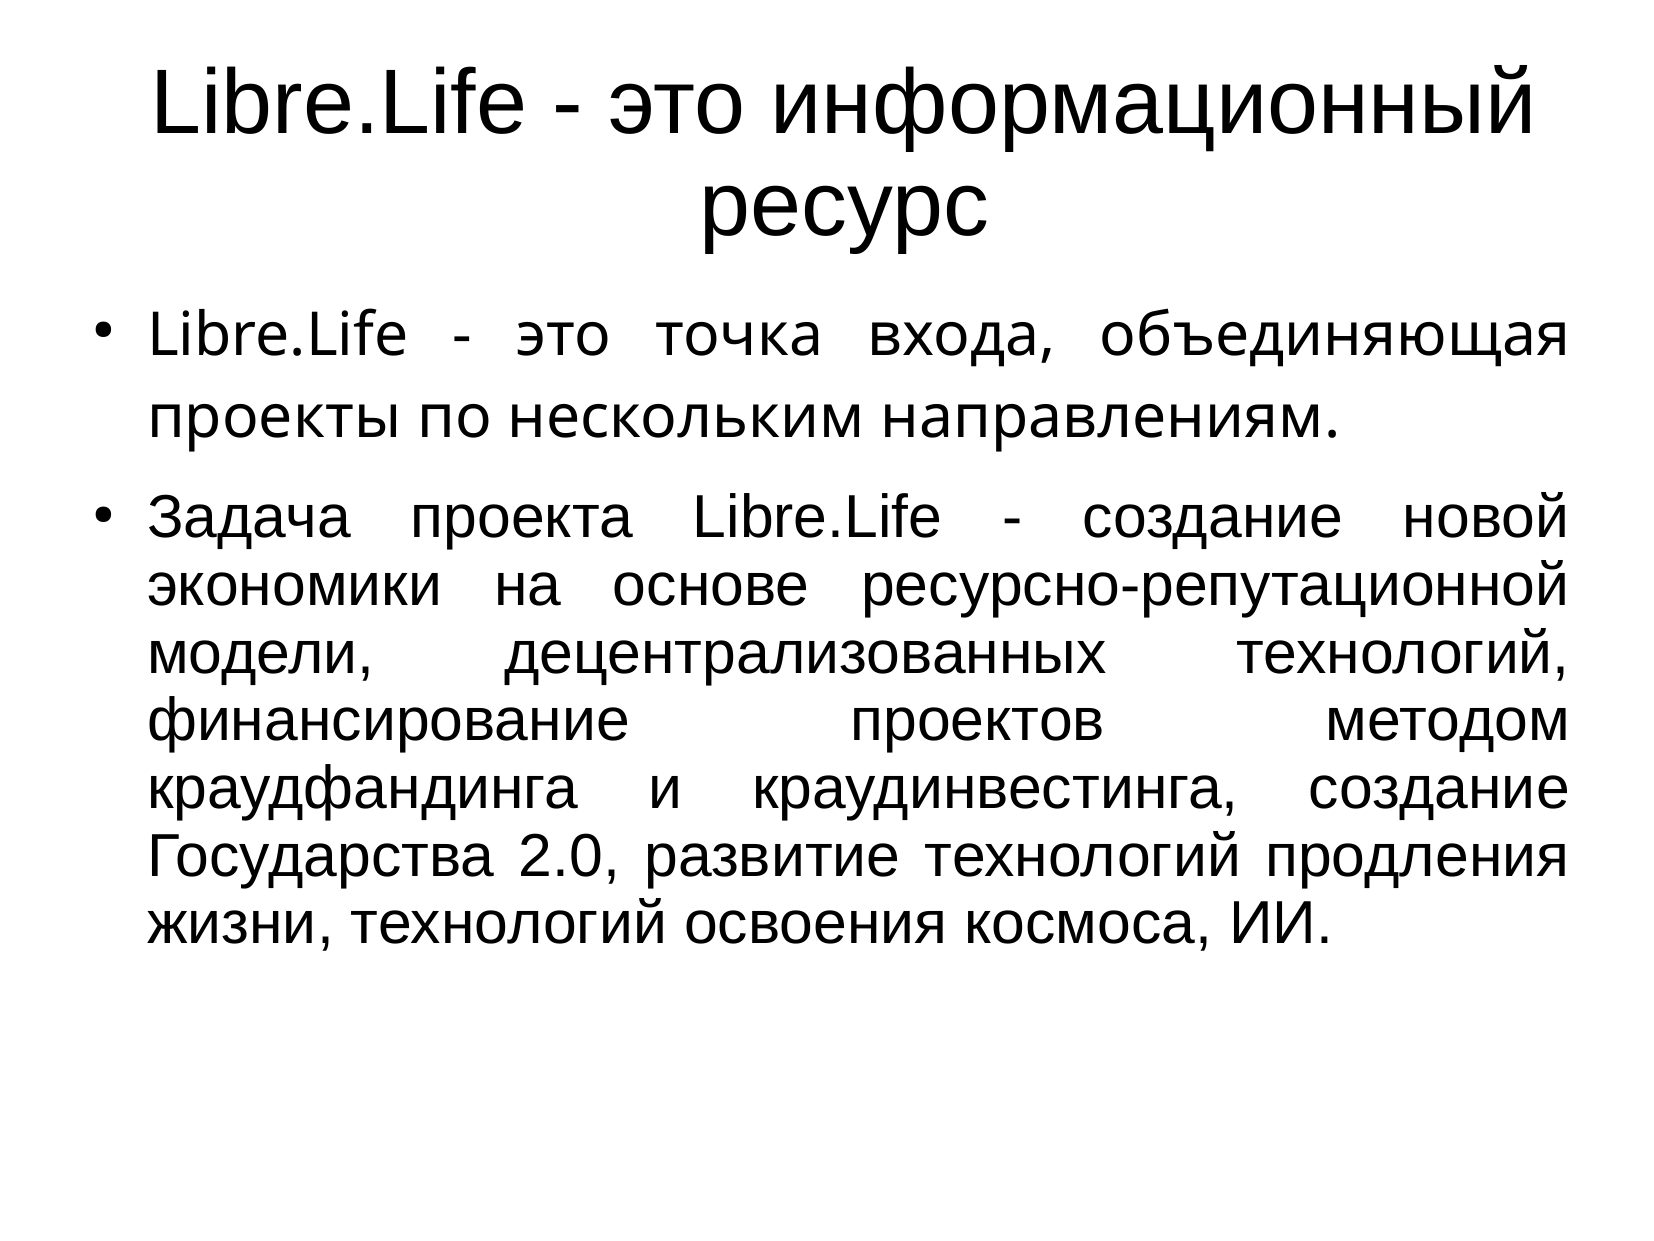

# Libre.Life - это информационный ресурс
Libre.Life - это точка входа, объединяющая проекты по нескольким направлениям.
Задача проекта Libre.Life - создание новой экономики на основе ресурсно-репутационной модели, децентрализованных технологий, финансирование проектов методом краудфандинга и краудинвестинга, создание Государства 2.0, развитие технологий продления жизни, технологий освоения космоса, ИИ.